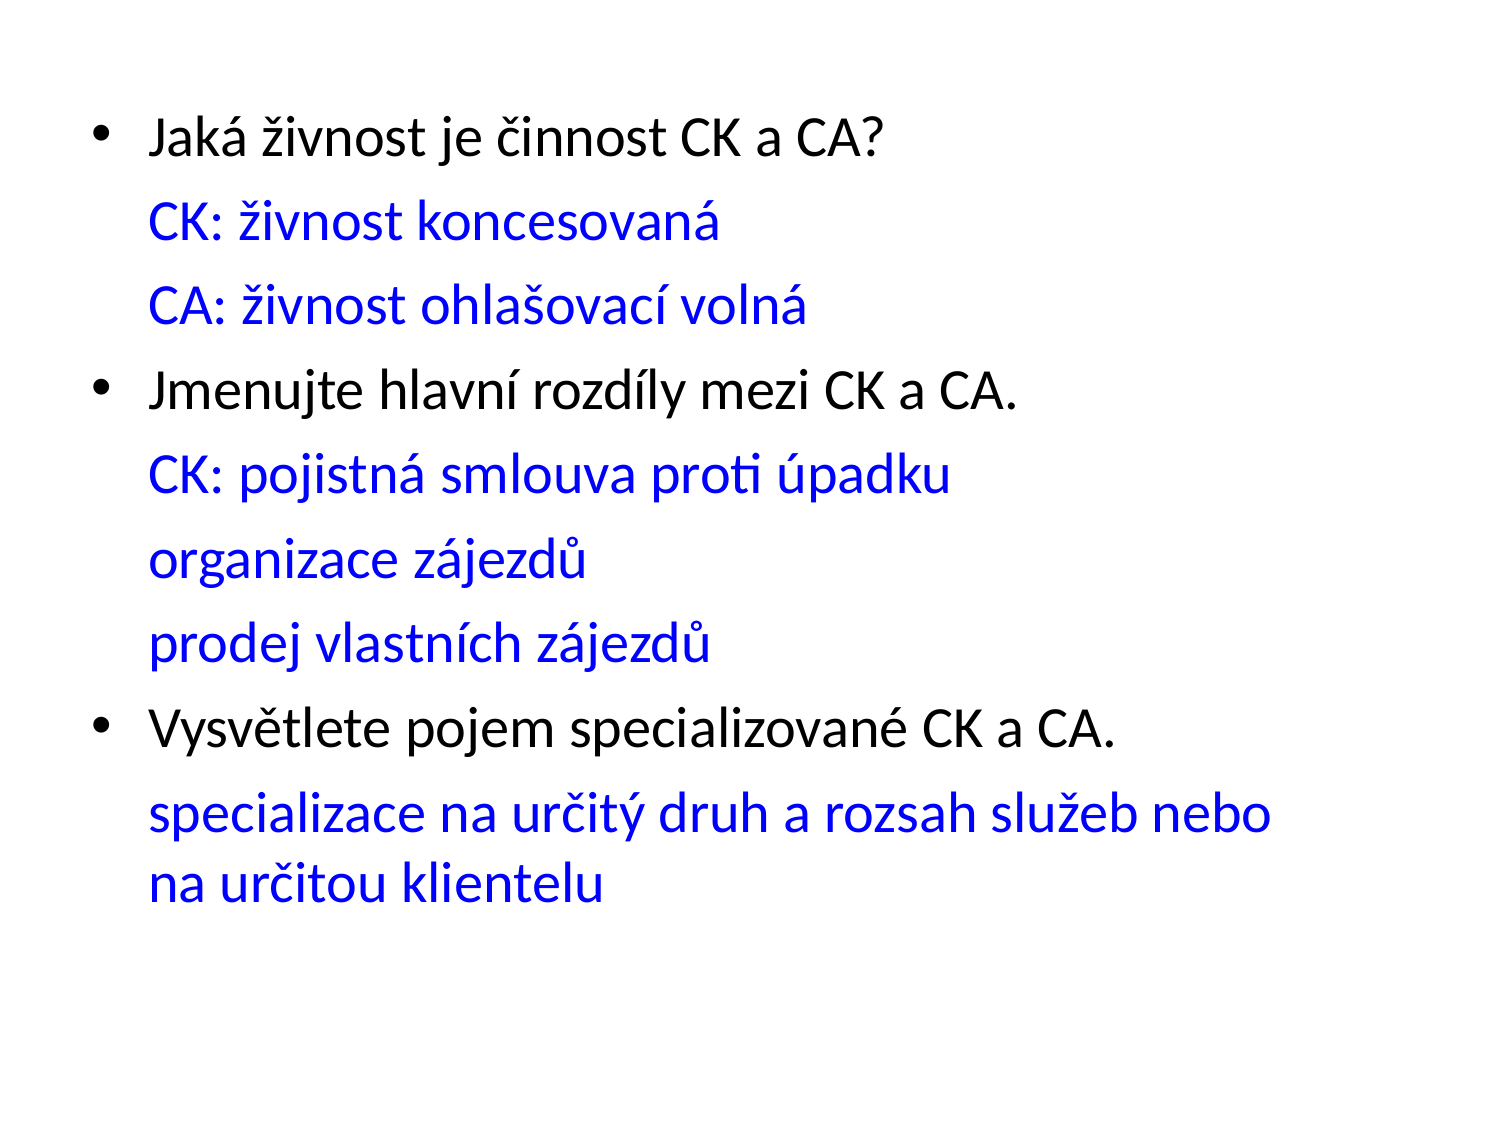

# Jaká živnost je činnost CK a CA?
	CK: živnost koncesovaná
	CA: živnost ohlašovací volná
Jmenujte hlavní rozdíly mezi CK a CA.
	CK: pojistná smlouva proti úpadku
	organizace zájezdů
	prodej vlastních zájezdů
Vysvětlete pojem specializované CK a CA.
	specializace na určitý druh a rozsah služeb nebo
na určitou klientelu